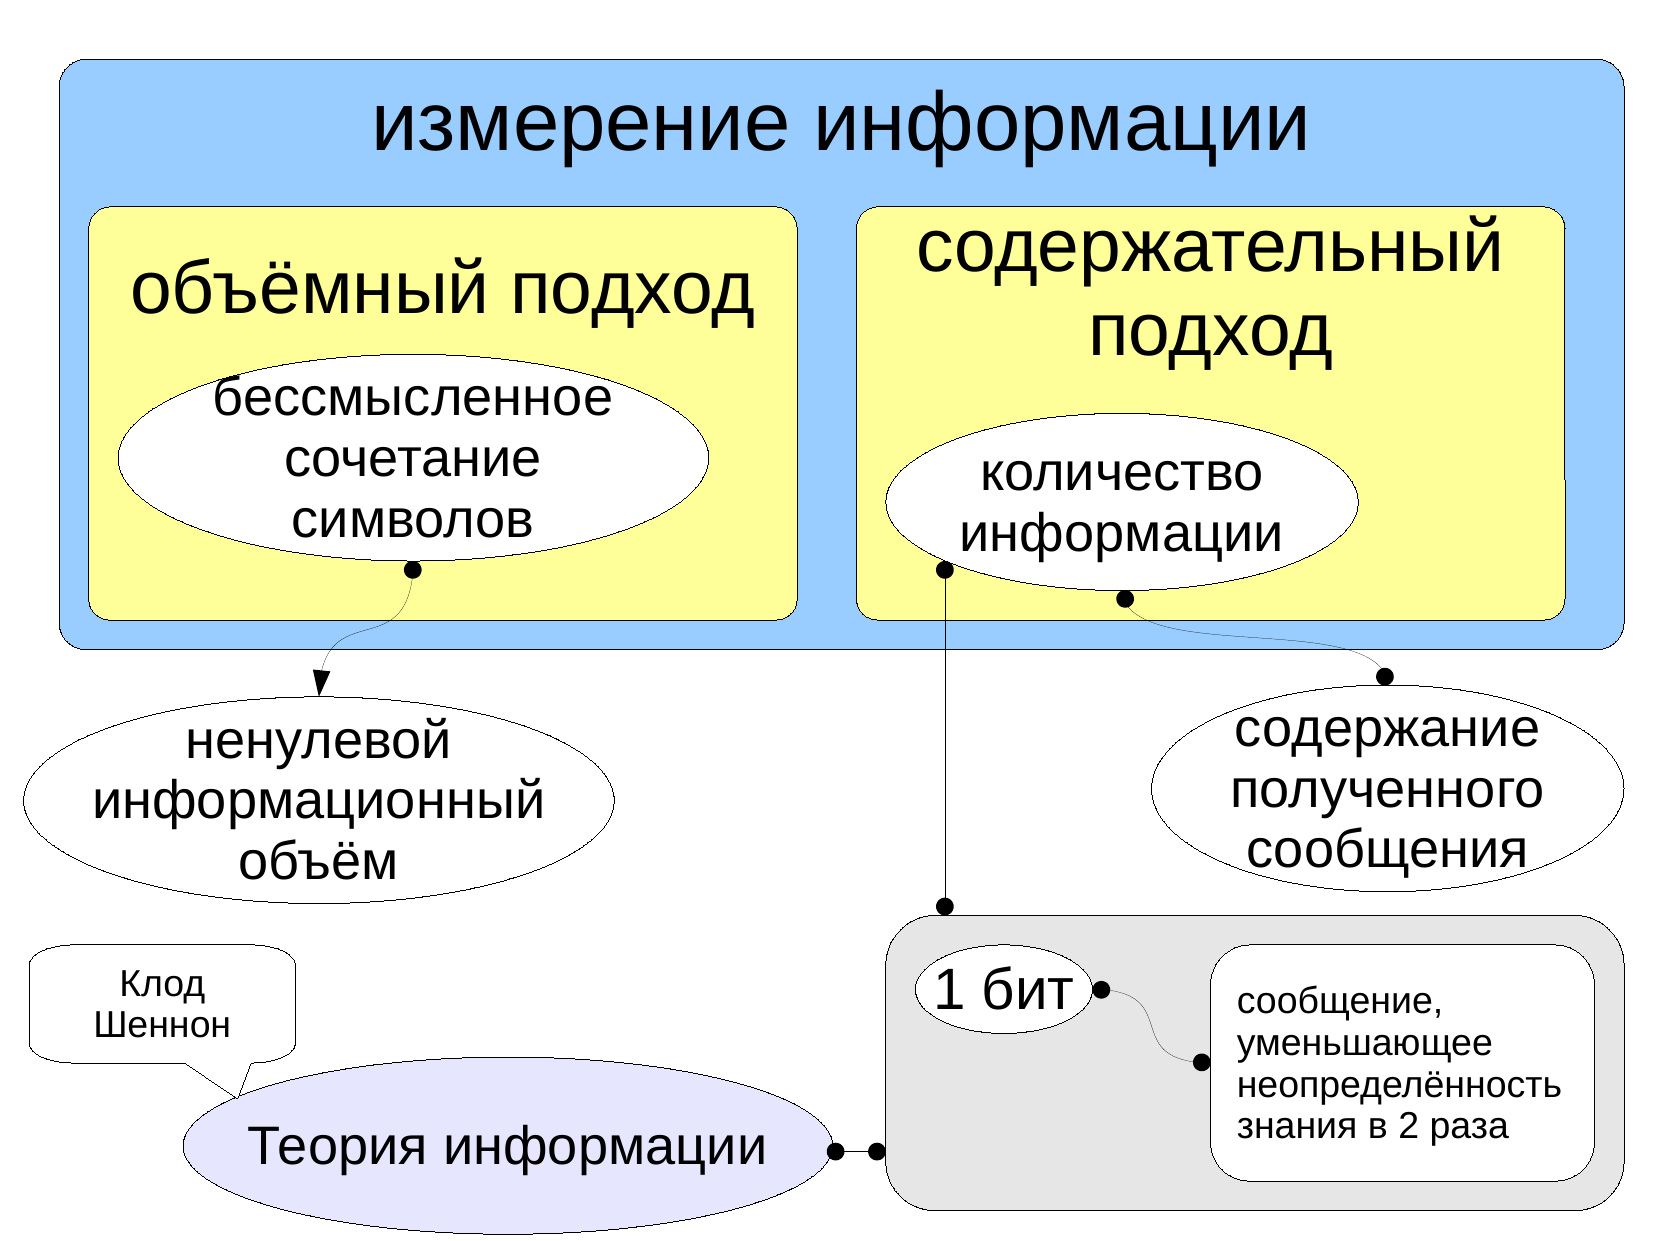

измерение информации
объёмный подход
содержательный
подход
бессмысленное
сочетание
символов
количество
информации
содержание
полученного
сообщения
ненулевой
информационный
объём
Клод
Шеннон
1 бит
сообщение,
уменьшающее
неопределённость
знания в 2 раза
Теория информации